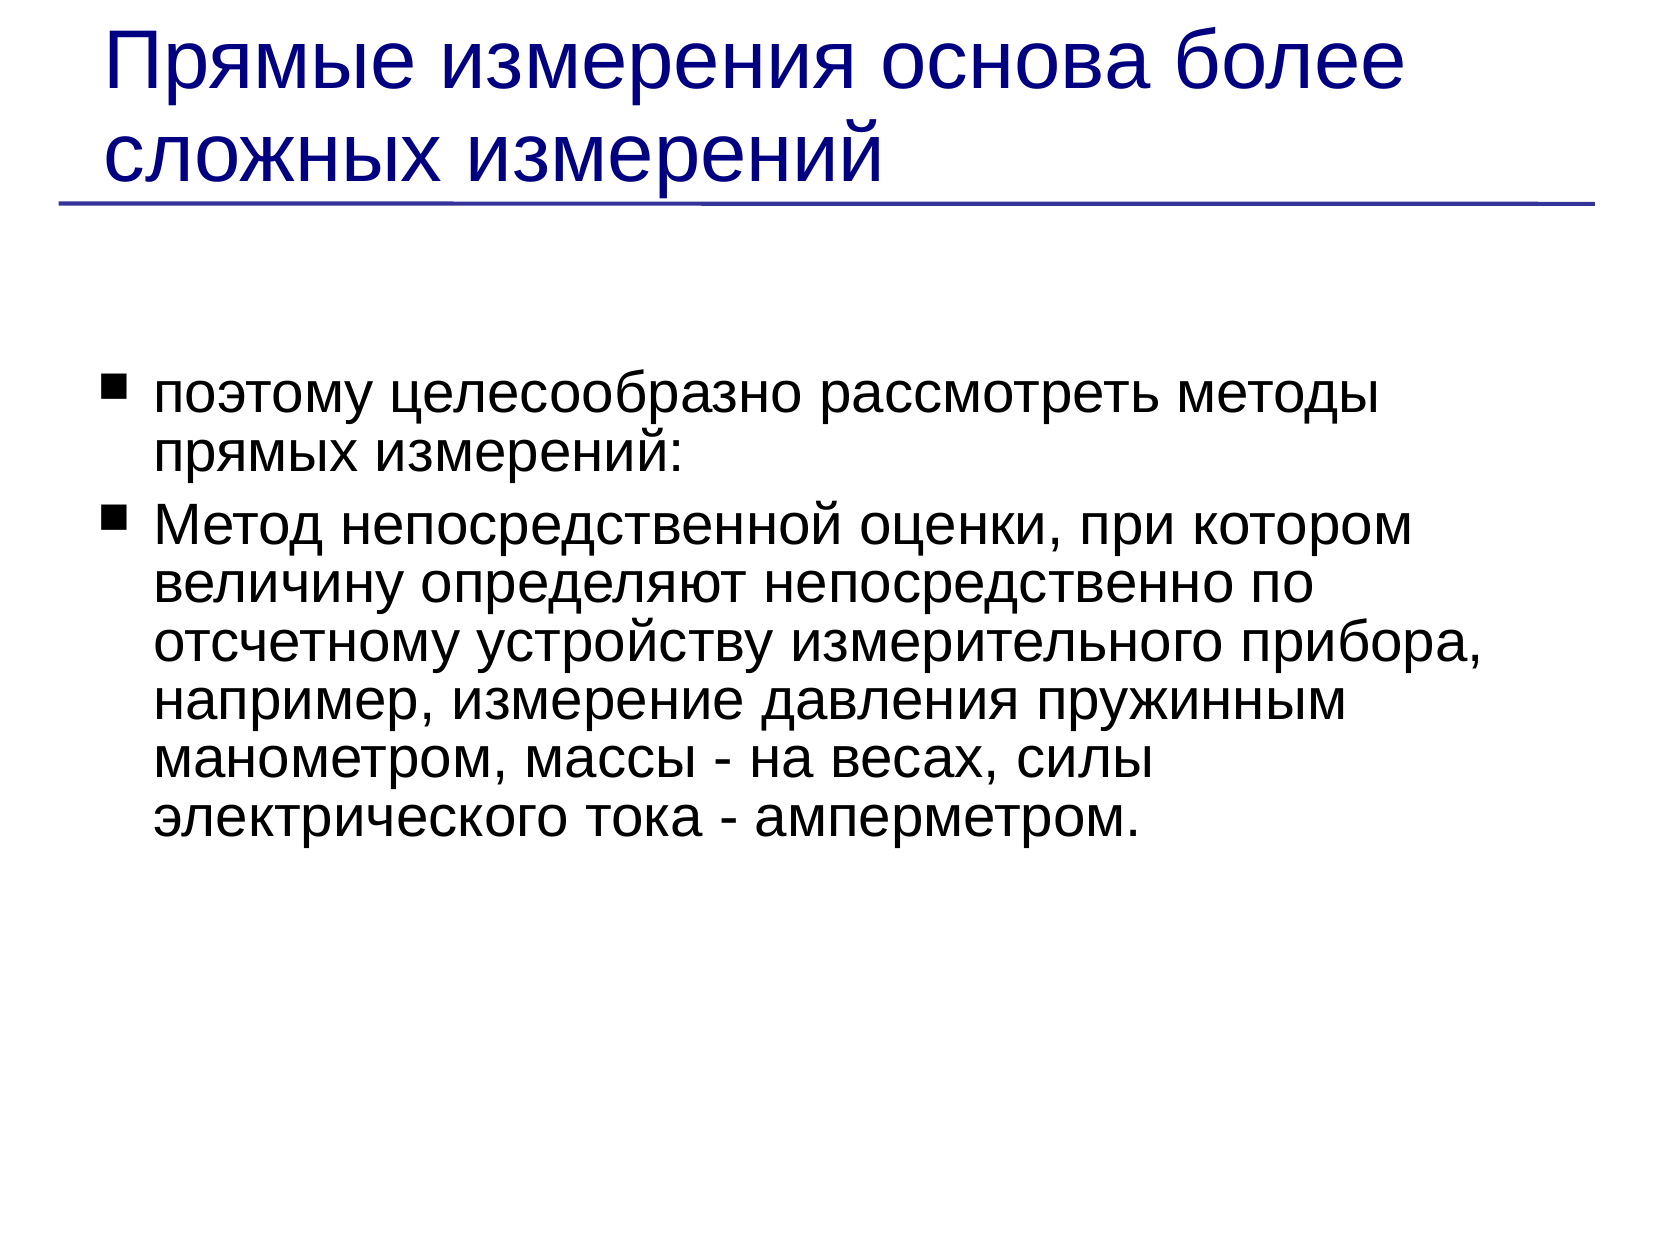

# Прямые измерения основа более сложных измерений
поэтому целесообразно рассмотреть методы прямых измерений:
Метод непосредственной оценки, при котором величину определяют непосредственно по отсчетному устройству измерительного прибора, например, измерение давления пружинным манометром, массы - на весах, силы электрического тока - амперметром.